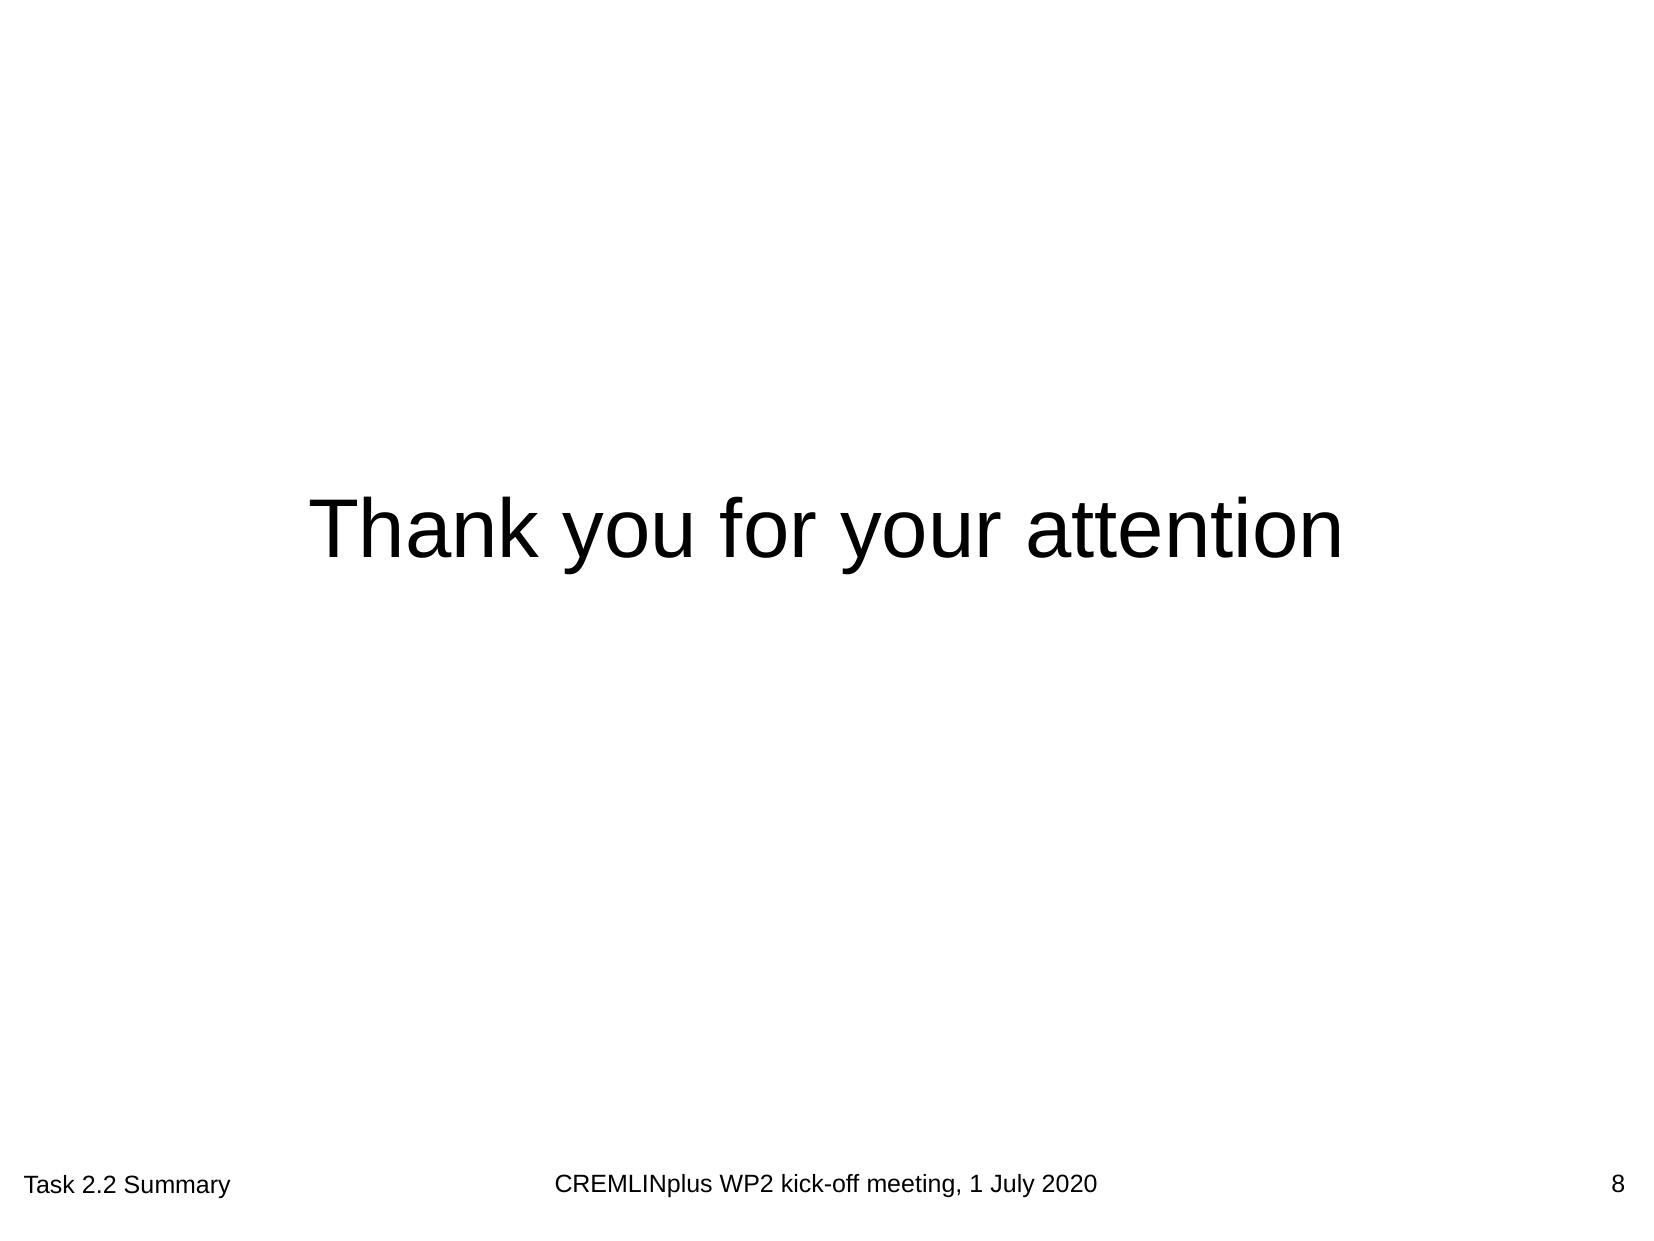

# Thank you for your attention
CREMLINplus WP2 kick-off meeting, 1 July 2020
8
Task 2.2 Summary